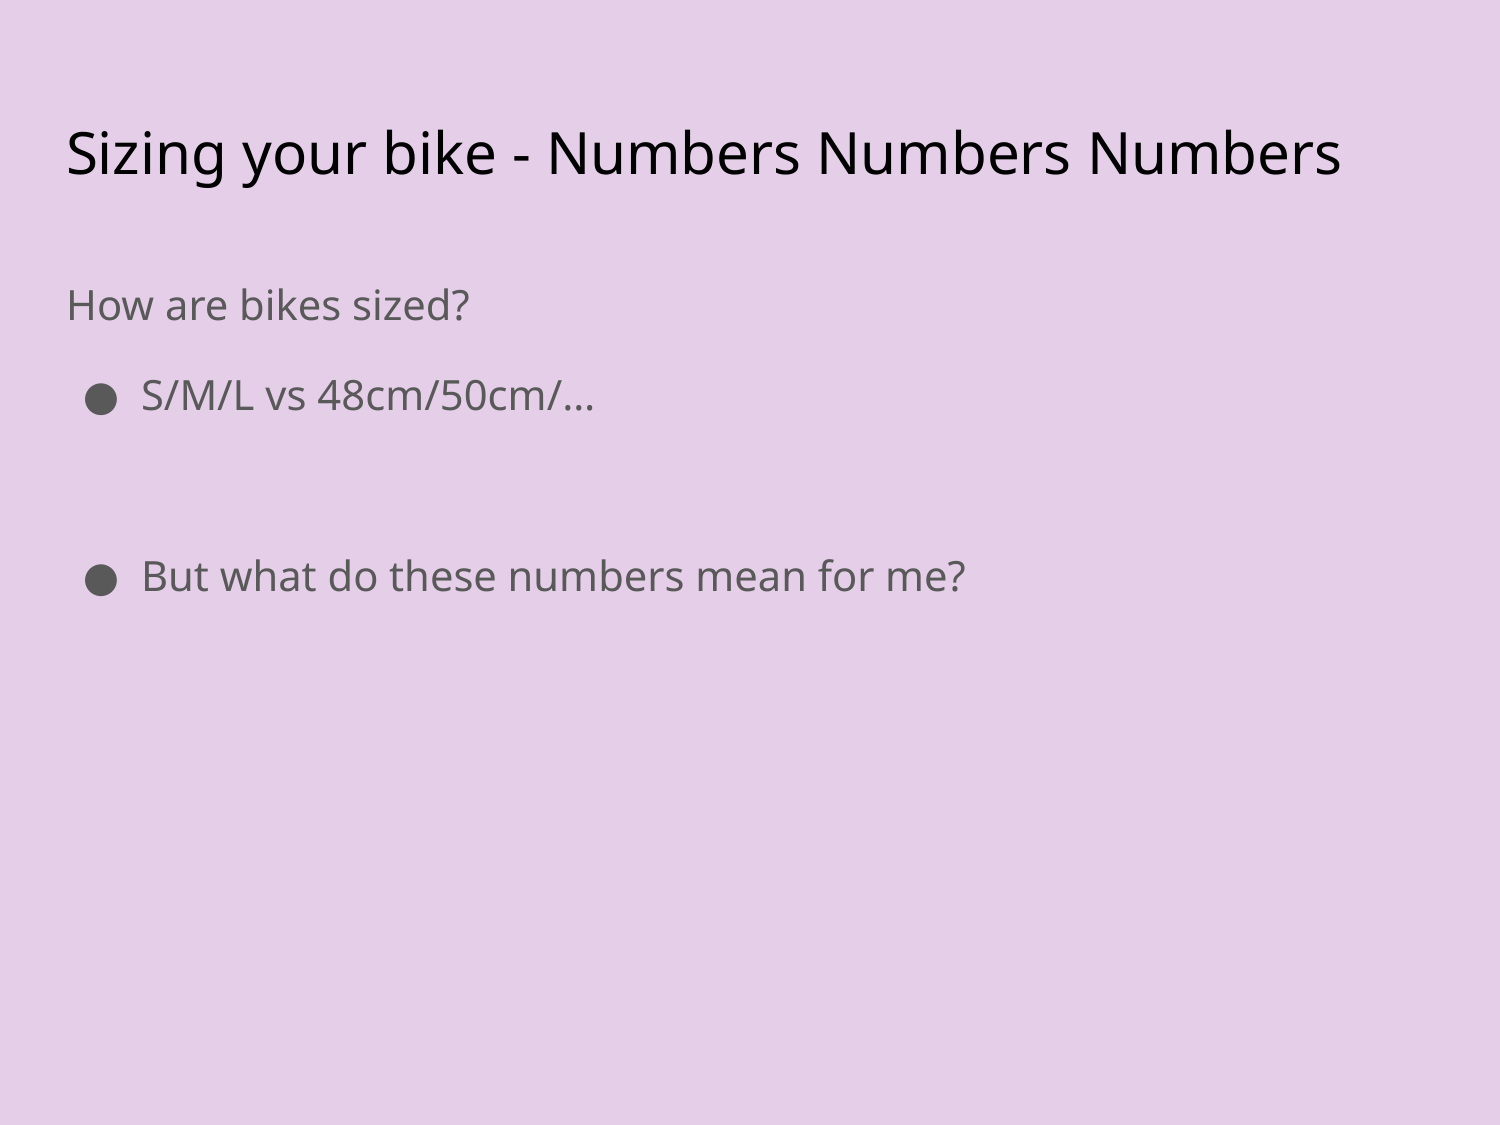

# Sizing your bike - Numbers Numbers Numbers
How are bikes sized?
S/M/L vs 48cm/50cm/…
But what do these numbers mean for me?